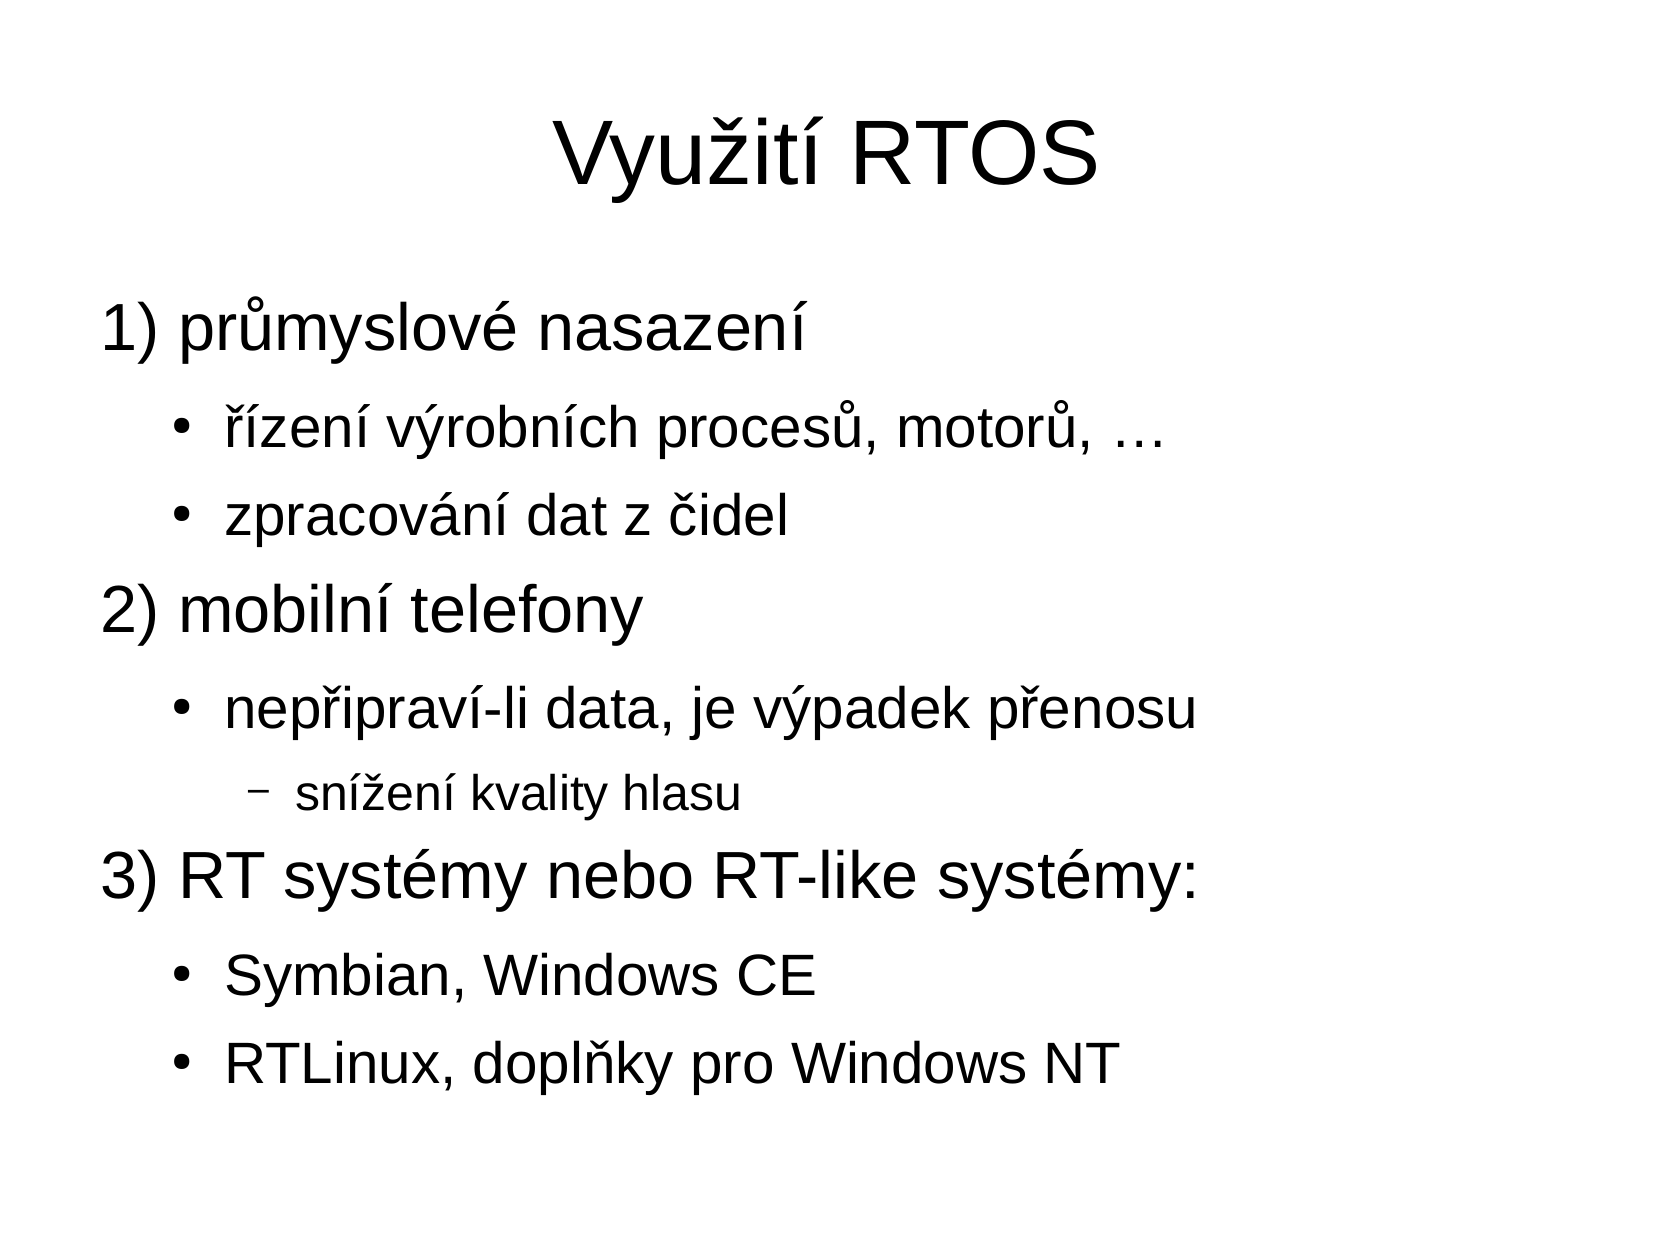

# Využití RTOS
 průmyslové nasazení
řízení výrobních procesů, motorů, …
zpracování dat z čidel
 mobilní telefony
nepřipraví-li data, je výpadek přenosu
snížení kvality hlasu
 RT systémy nebo RT-like systémy:
Symbian, Windows CE
RTLinux, doplňky pro Windows NT